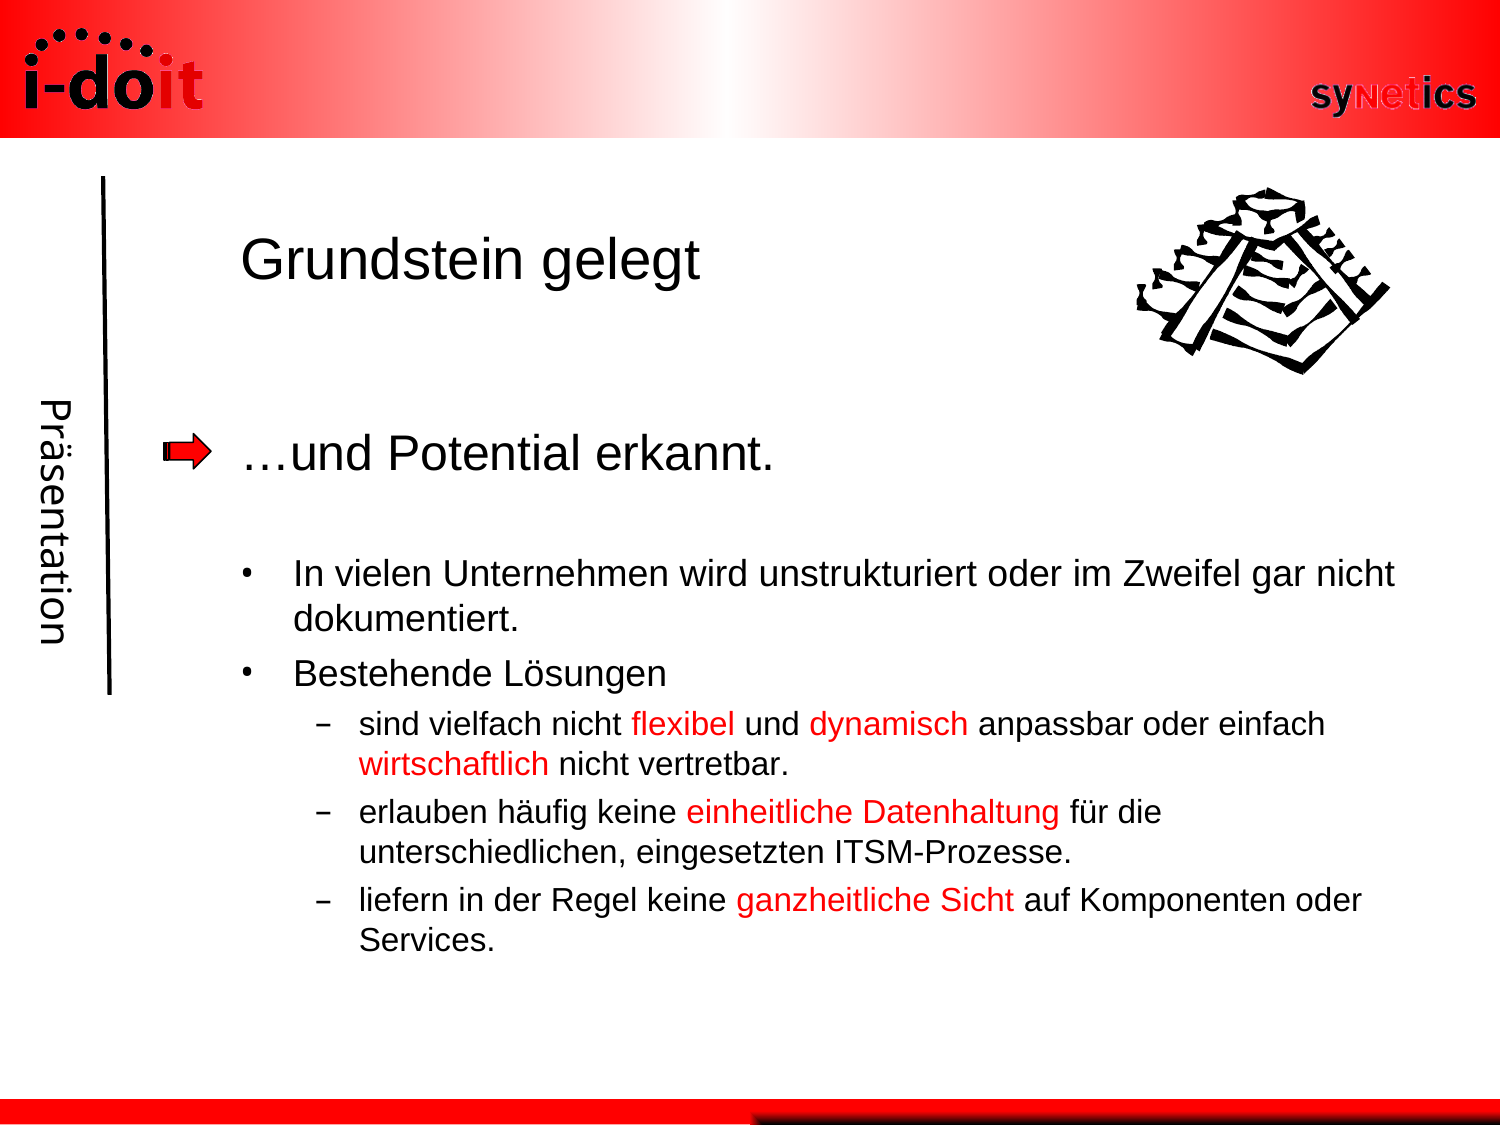

Grundstein gelegt
…und Potential erkannt.
In vielen Unternehmen wird unstrukturiert oder im Zweifel gar nicht dokumentiert.
Bestehende Lösungen
sind vielfach nicht flexibel und dynamisch anpassbar oder einfach wirtschaftlich nicht vertretbar.
erlauben häufig keine einheitliche Datenhaltung für die unterschiedlichen, eingesetzten ITSM-Prozesse.
liefern in der Regel keine ganzheitliche Sicht auf Komponenten oder Services.